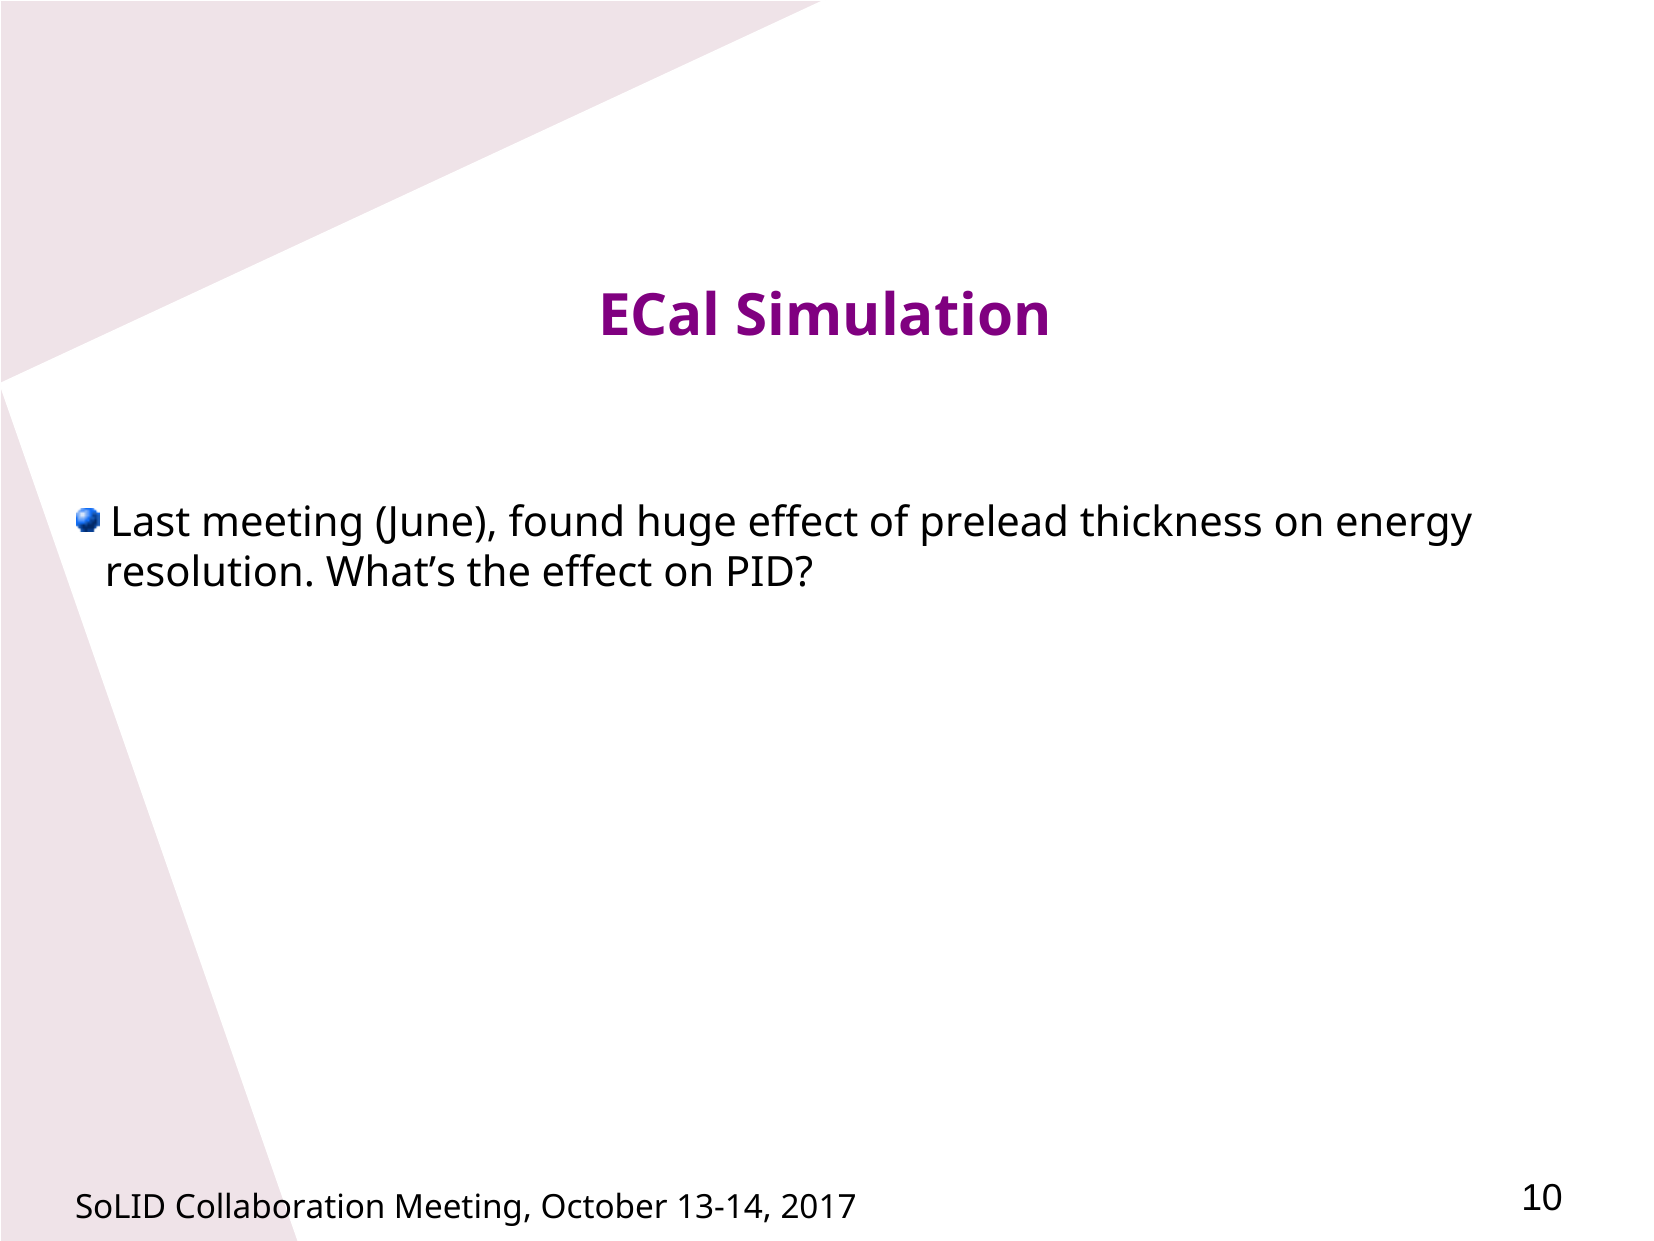

# ECal Simulation
 Last meeting (June), found huge effect of prelead thickness on energy resolution. What’s the effect on PID?
10